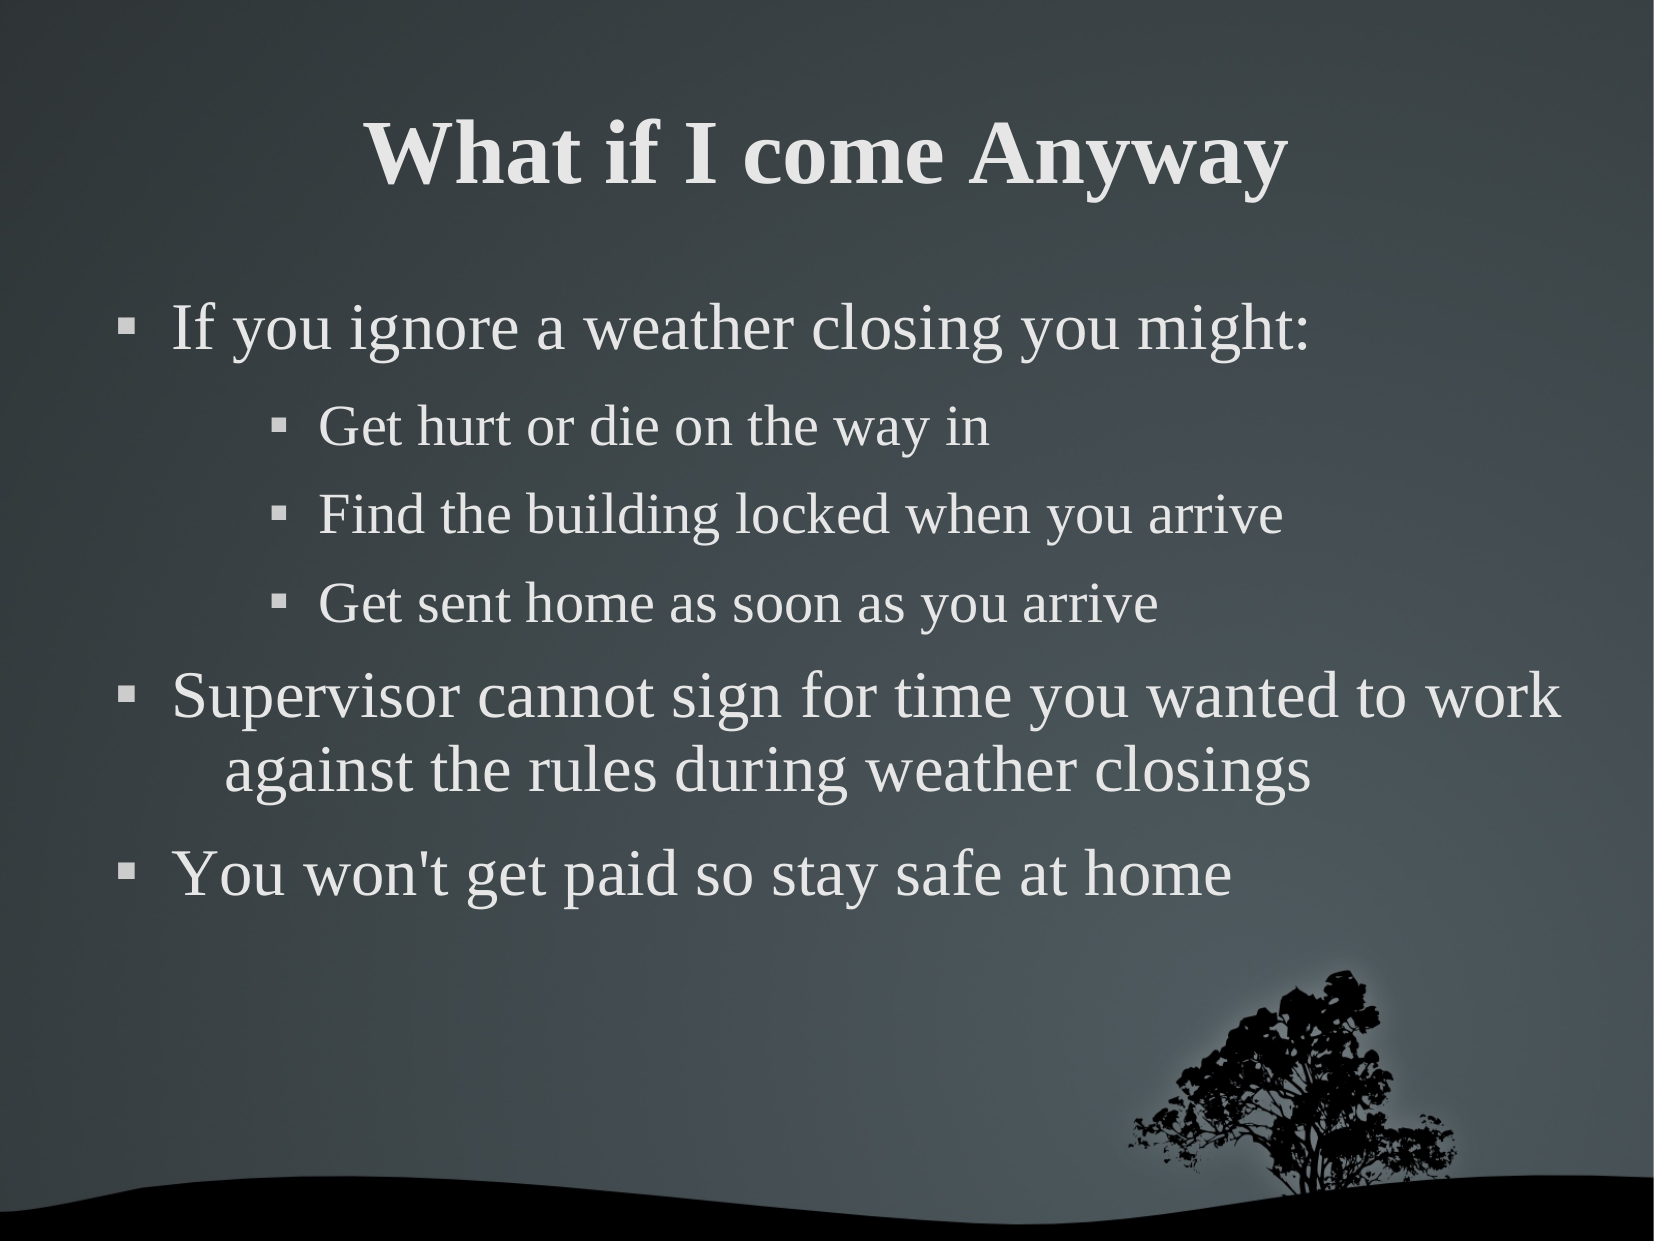

# What if I come Anyway
If you ignore a weather closing you might:
Get hurt or die on the way in
Find the building locked when you arrive
Get sent home as soon as you arrive
Supervisor cannot sign for time you wanted to work against the rules during weather closings
You won't get paid so stay safe at home